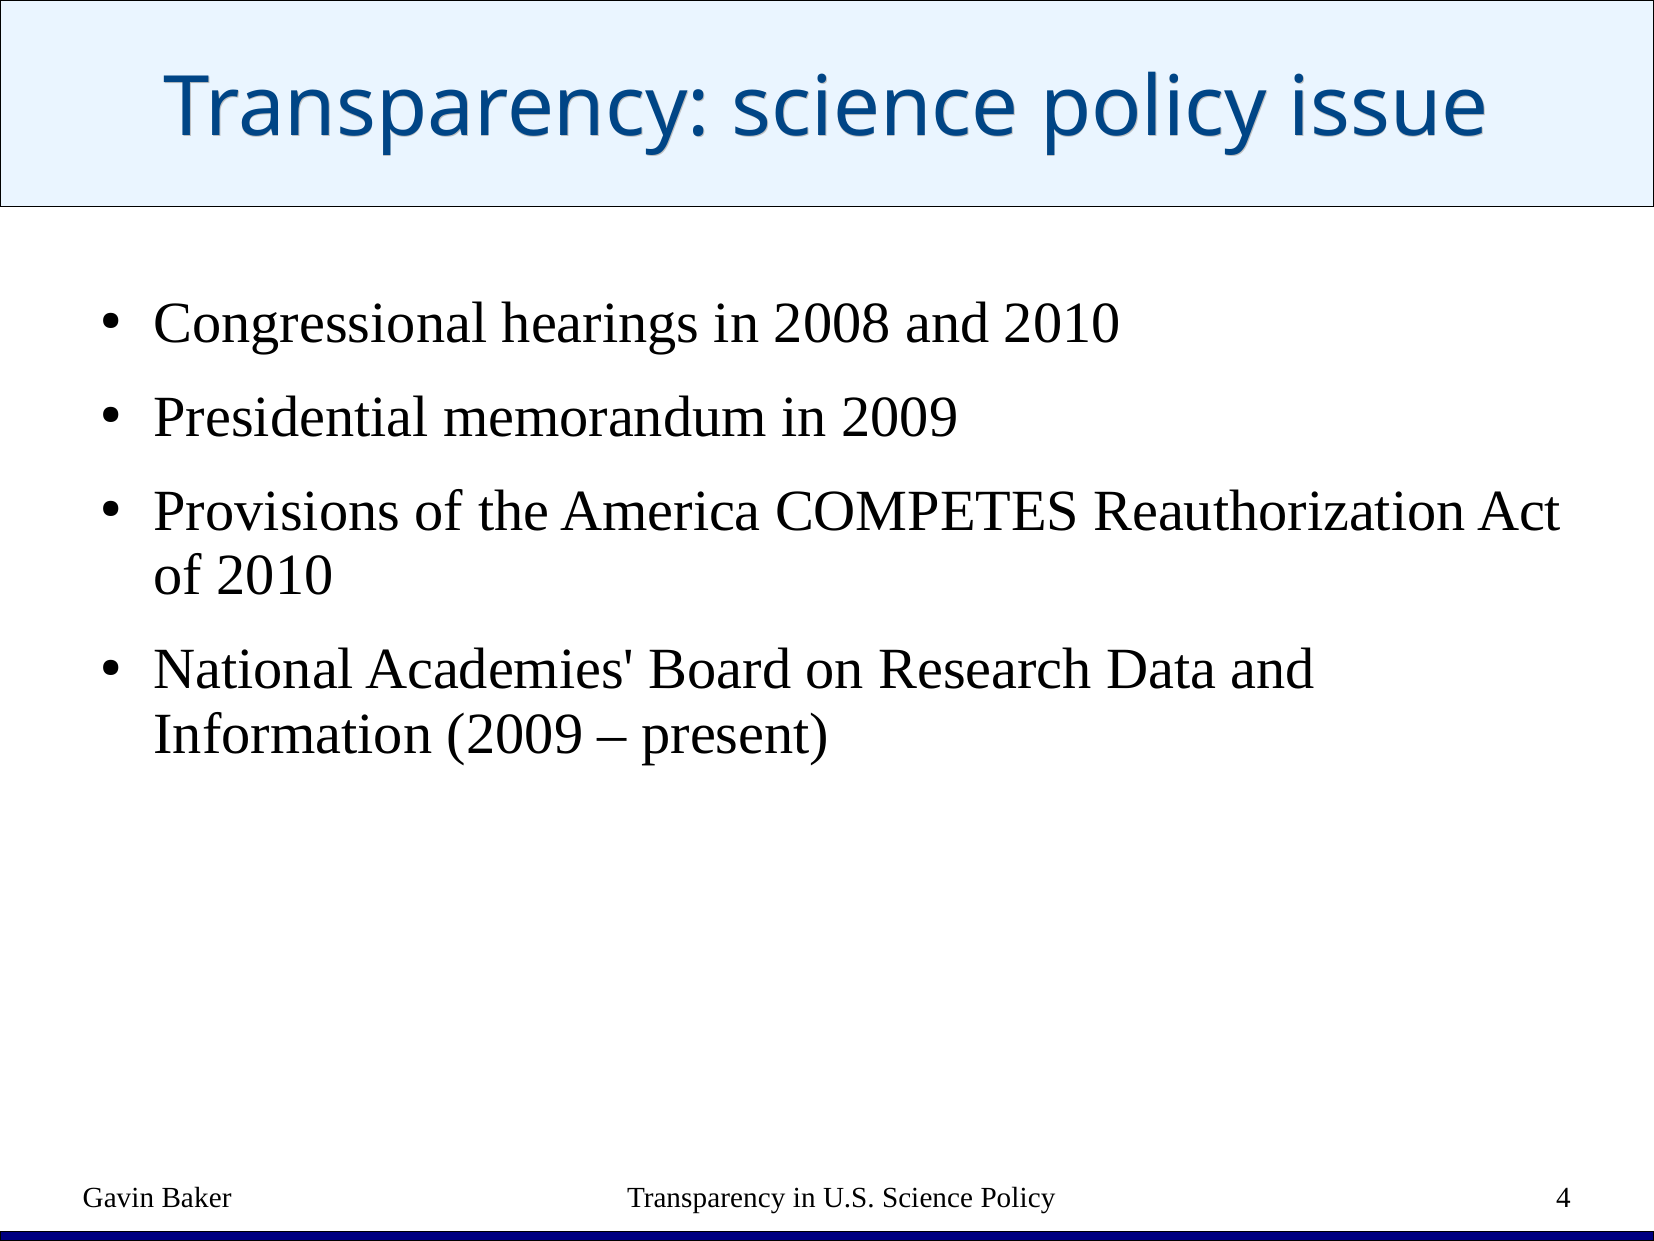

# Transparency: science policy issue
Congressional hearings in 2008 and 2010
Presidential memorandum in 2009
Provisions of the America COMPETES Reauthorization Act of 2010
National Academies' Board on Research Data and Information (2009 – present)
4